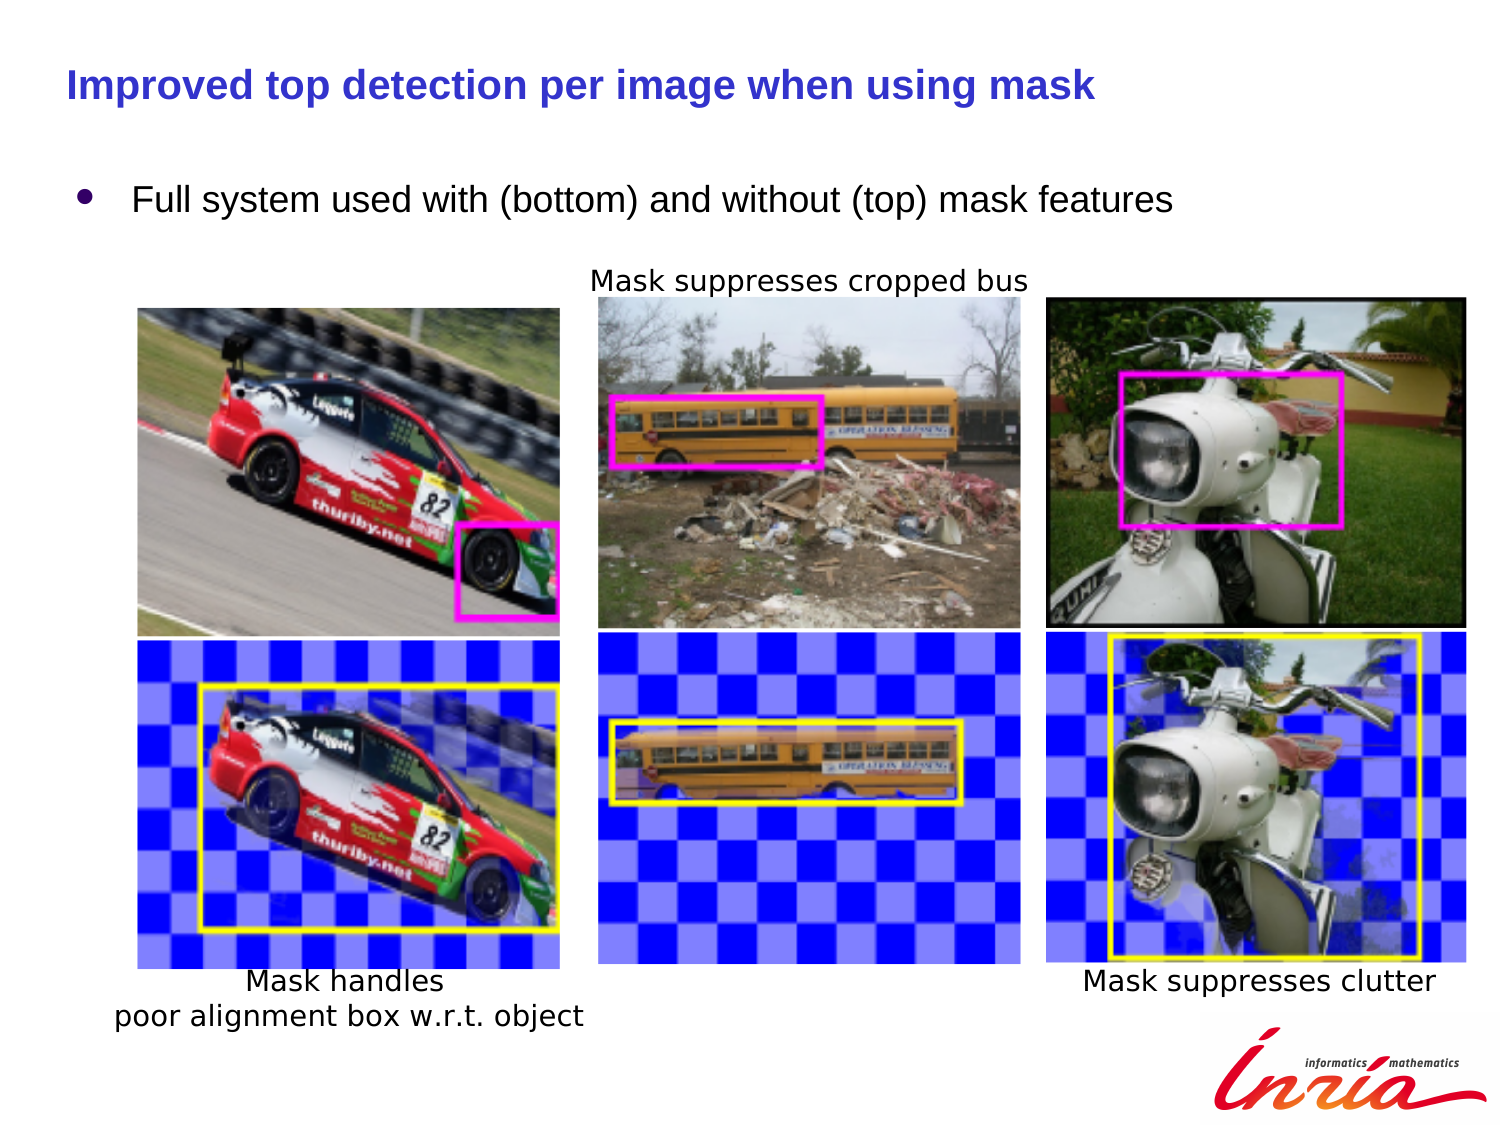

# Improved top detection per image when using mask
Full system used with (bottom) and without (top) mask features
Mask suppresses cropped bus
Mask suppresses clutter
Mask handles
poor alignment box w.r.t. object